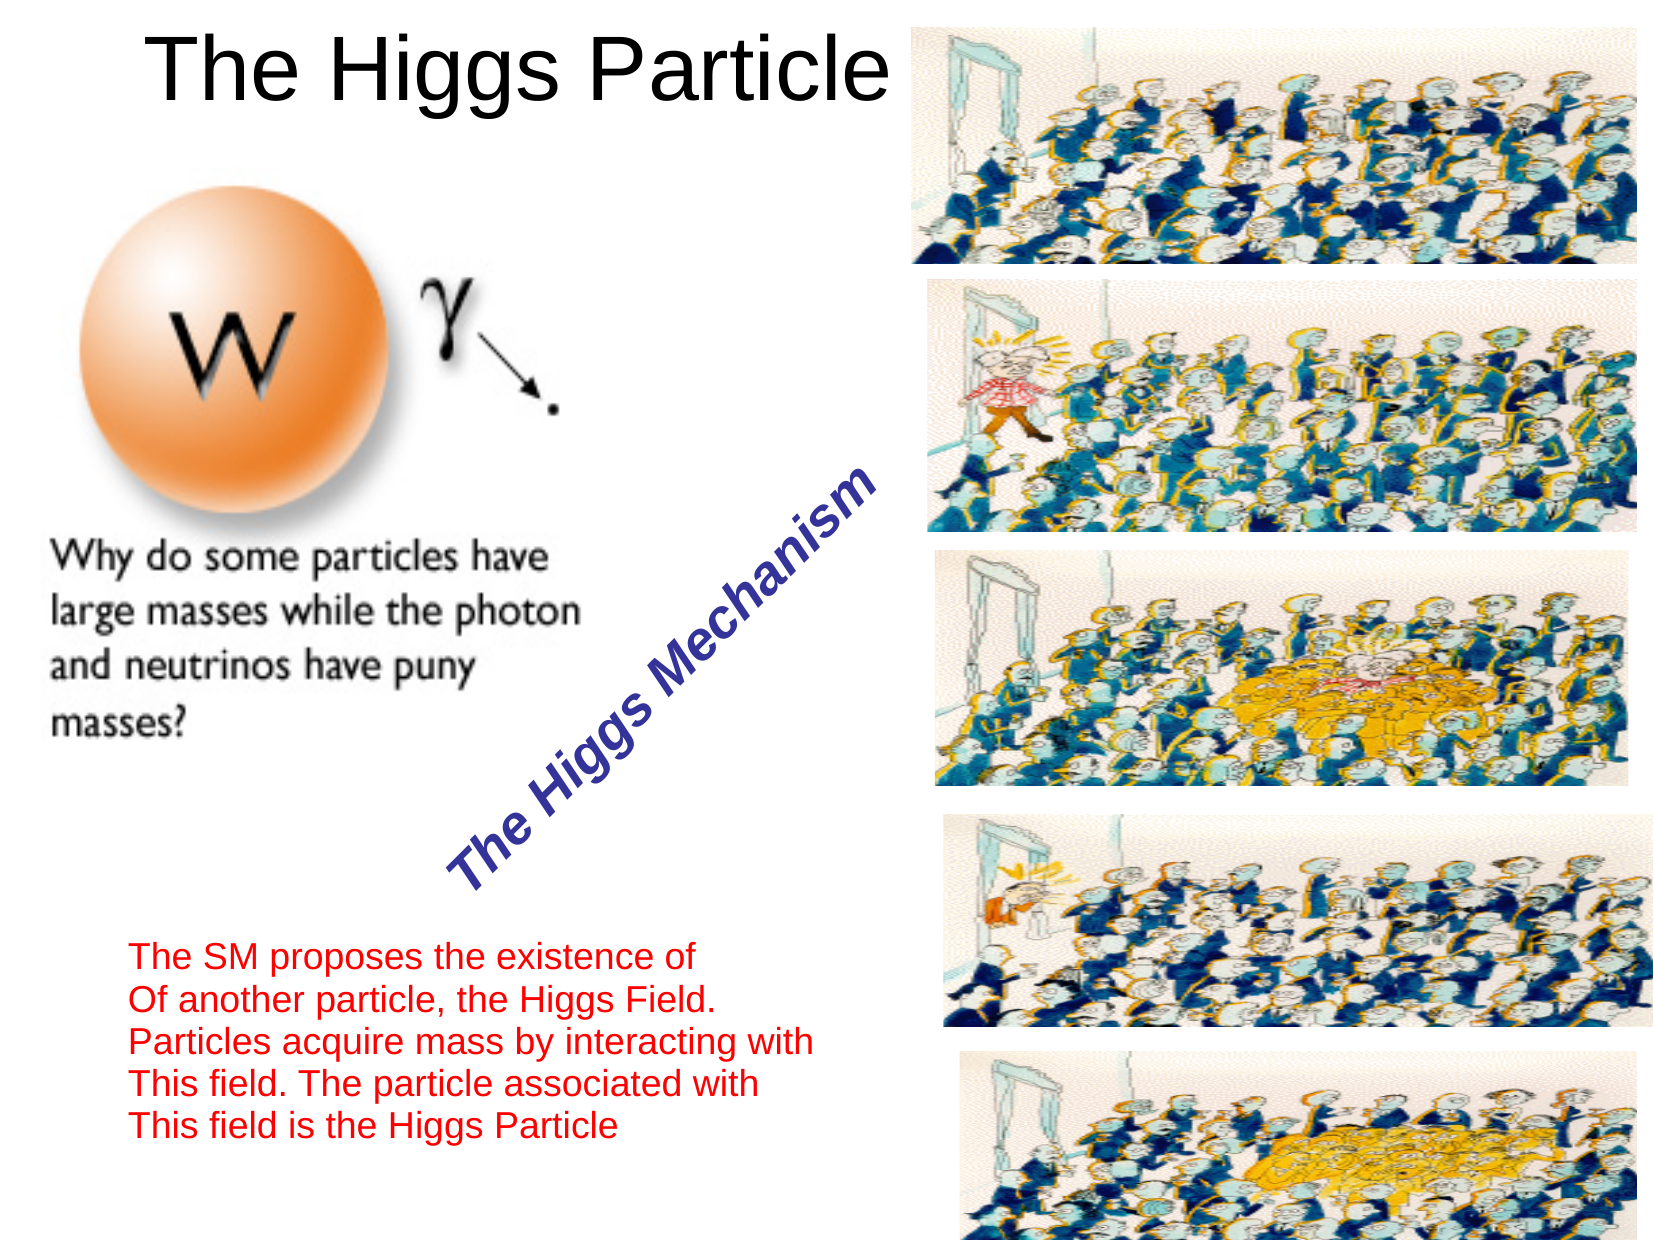

# The Higgs Particle
The Higgs Mechanism
The SM proposes the existence of
Of another particle, the Higgs Field.
Particles acquire mass by interacting with
This field. The particle associated with
This field is the Higgs Particle
10